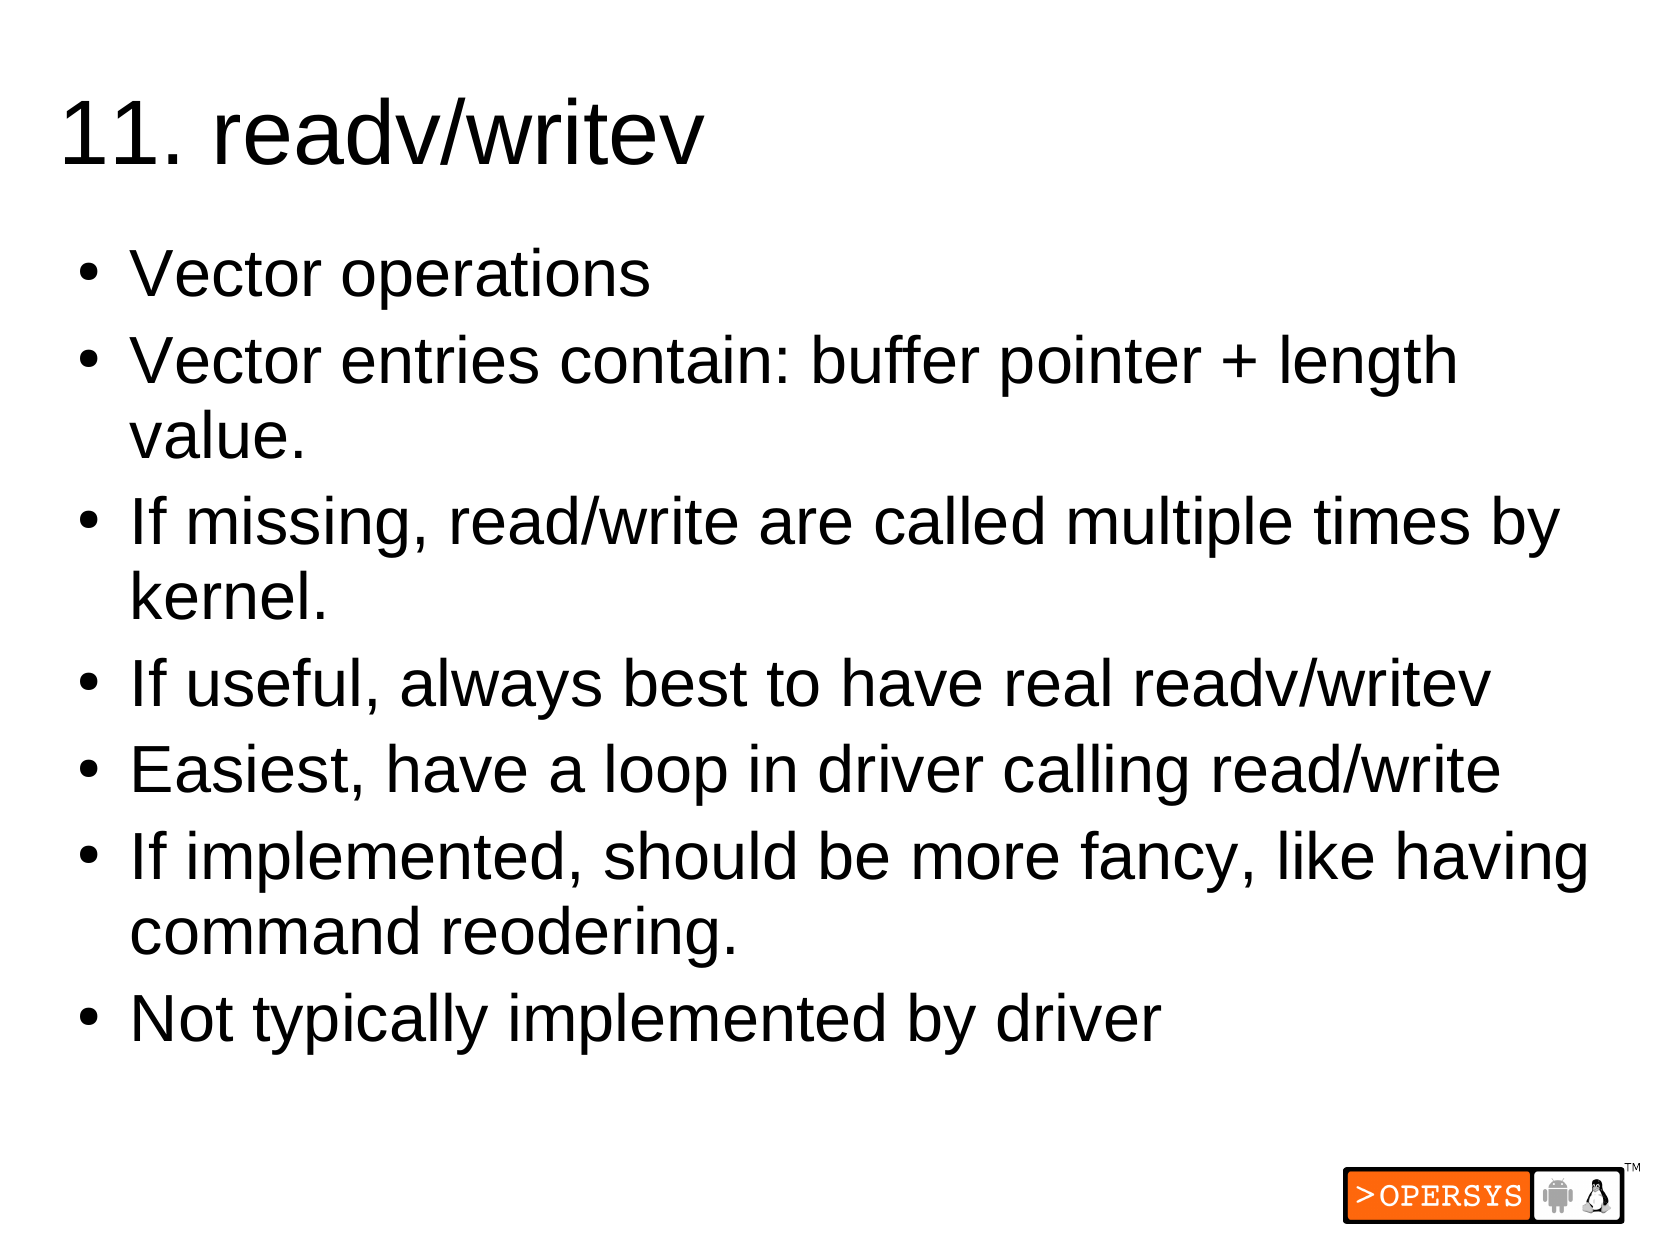

# 11. readv/writev
Vector operations
Vector entries contain: buffer pointer + length value.
If missing, read/write are called multiple times by kernel.
If useful, always best to have real readv/writev
Easiest, have a loop in driver calling read/write
If implemented, should be more fancy, like having command reodering.
Not typically implemented by driver